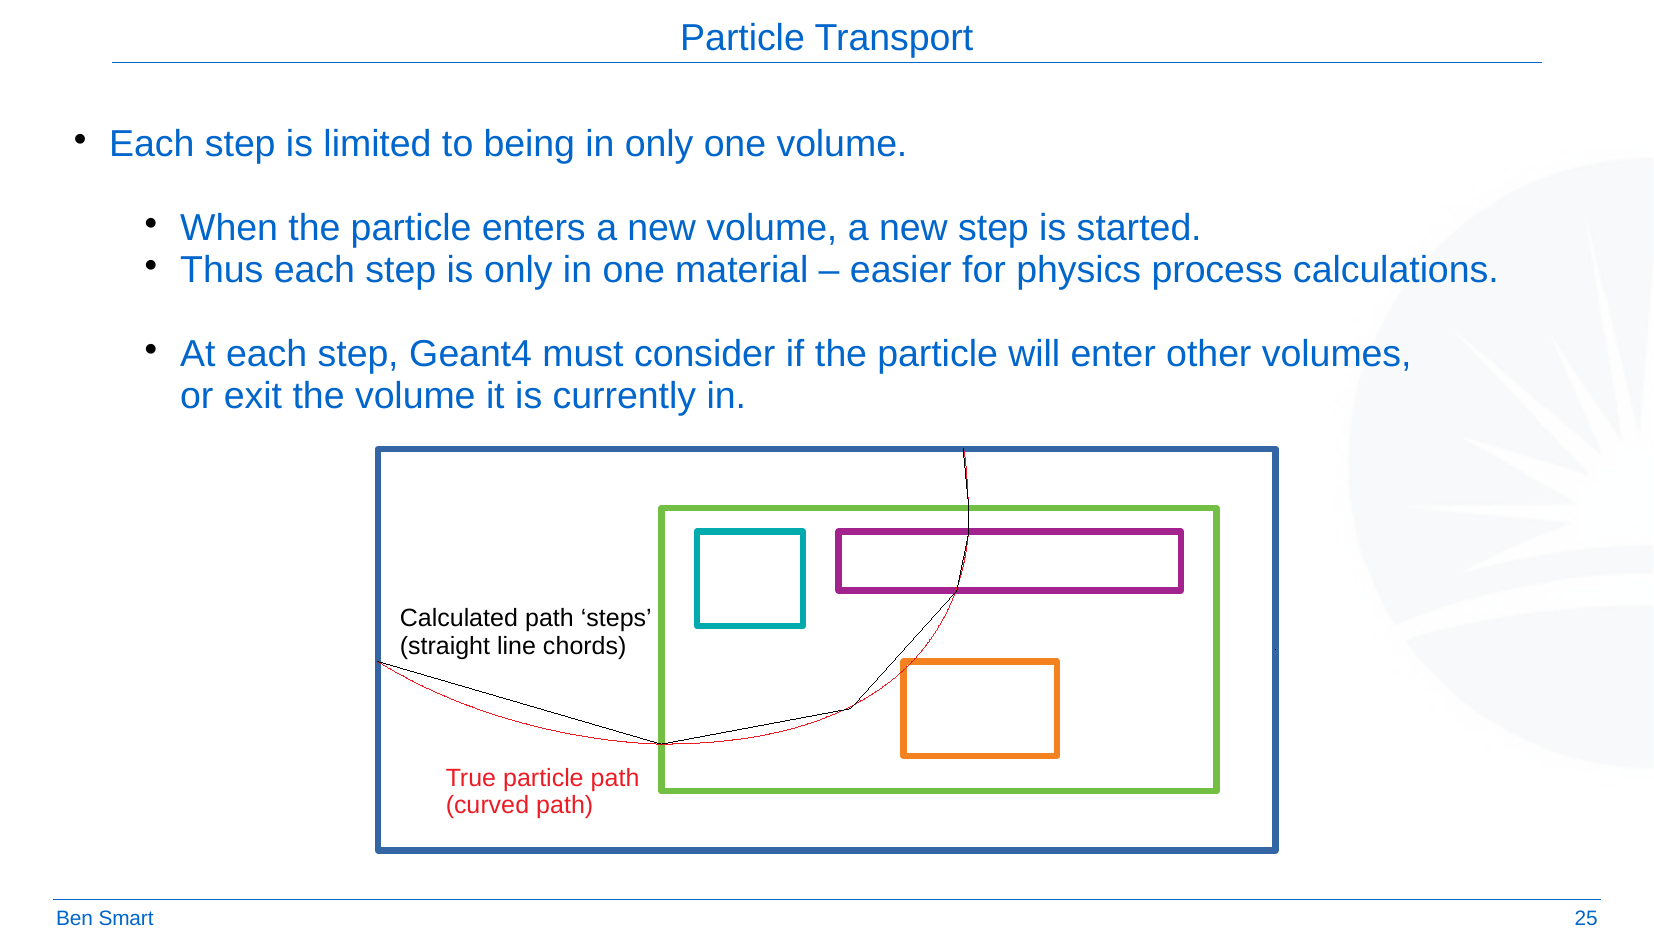

Particle Transport
Each step is limited to being in only one volume.
When the particle enters a new volume, a new step is started.
Thus each step is only in one material – easier for physics process calculations.
At each step, Geant4 must consider if the particle will enter other volumes,
or exit the volume it is currently in.
Calculated path ‘steps’
(straight line chords)
True particle path
(curved path)
Ben Smart